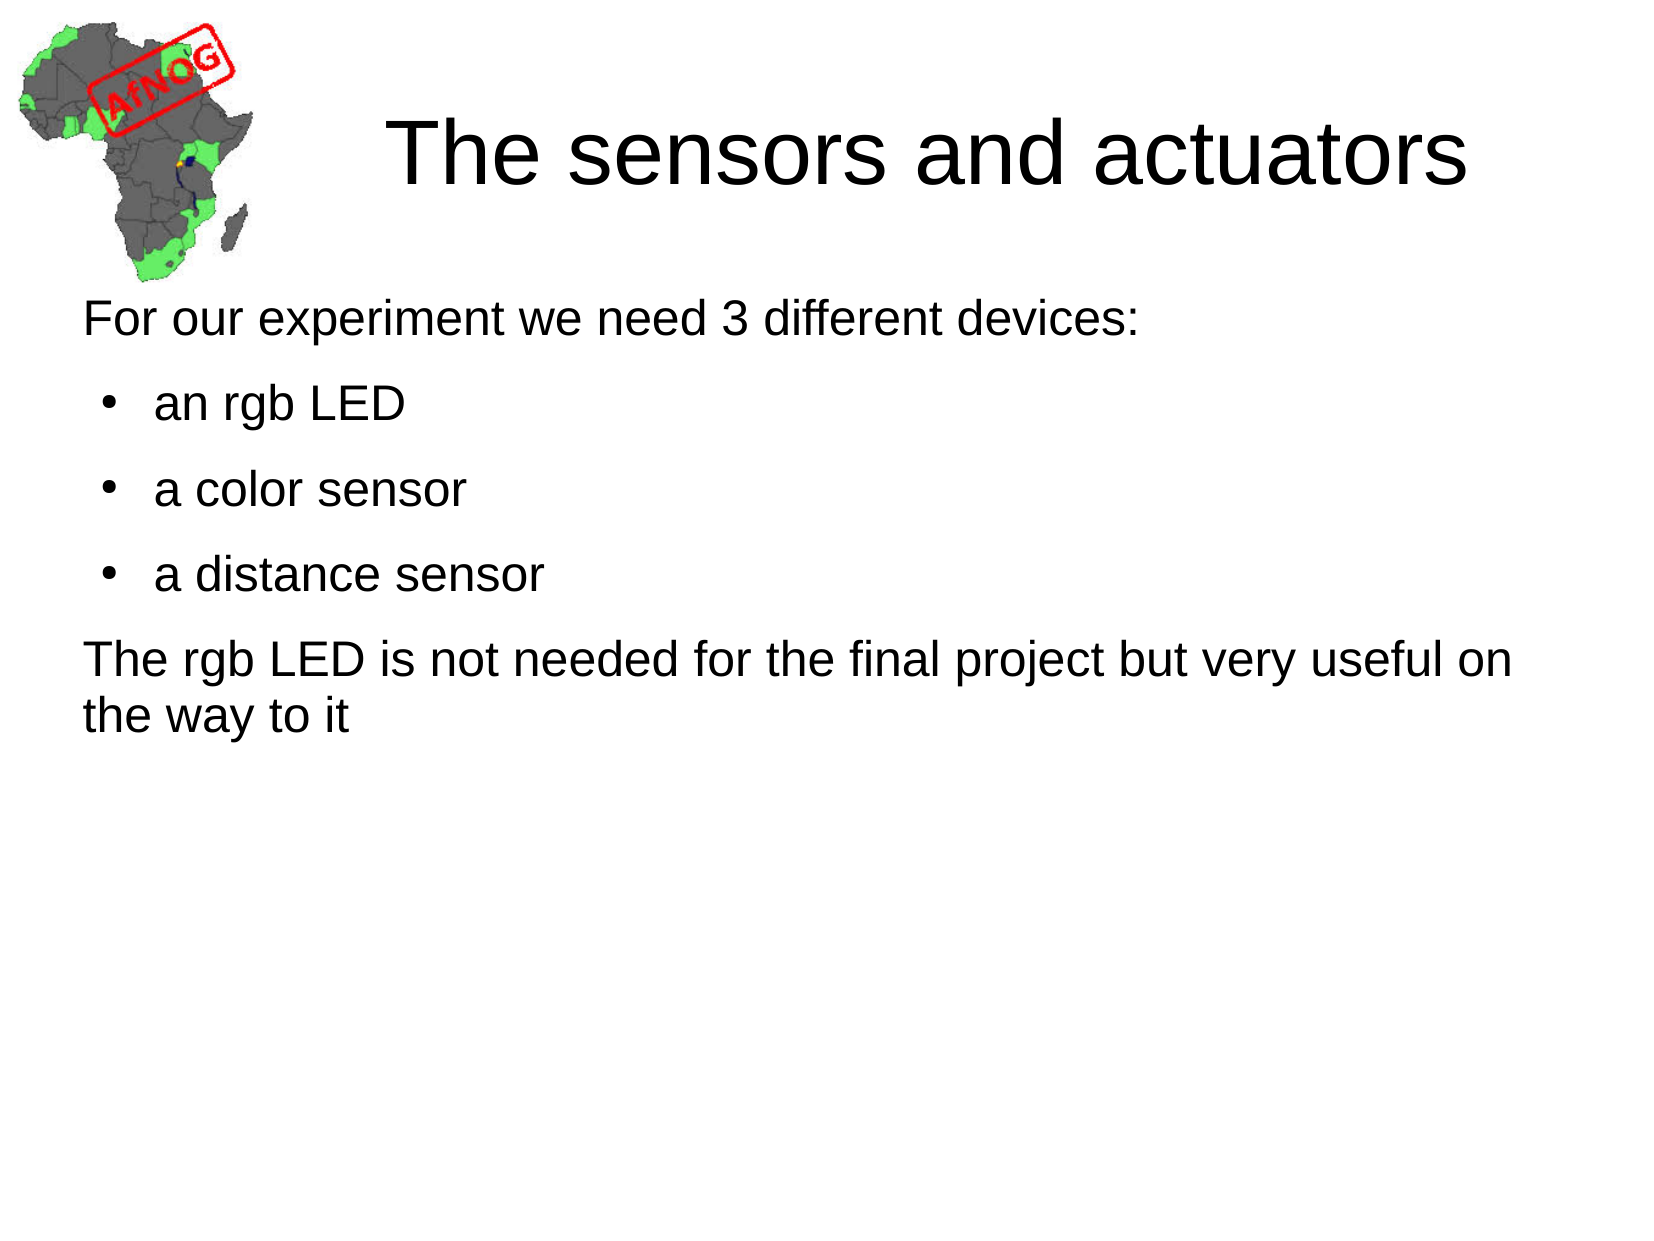

# The sensors and actuators
For our experiment we need 3 different devices:
an rgb LED
a color sensor
a distance sensor
The rgb LED is not needed for the final project but very useful on the way to it